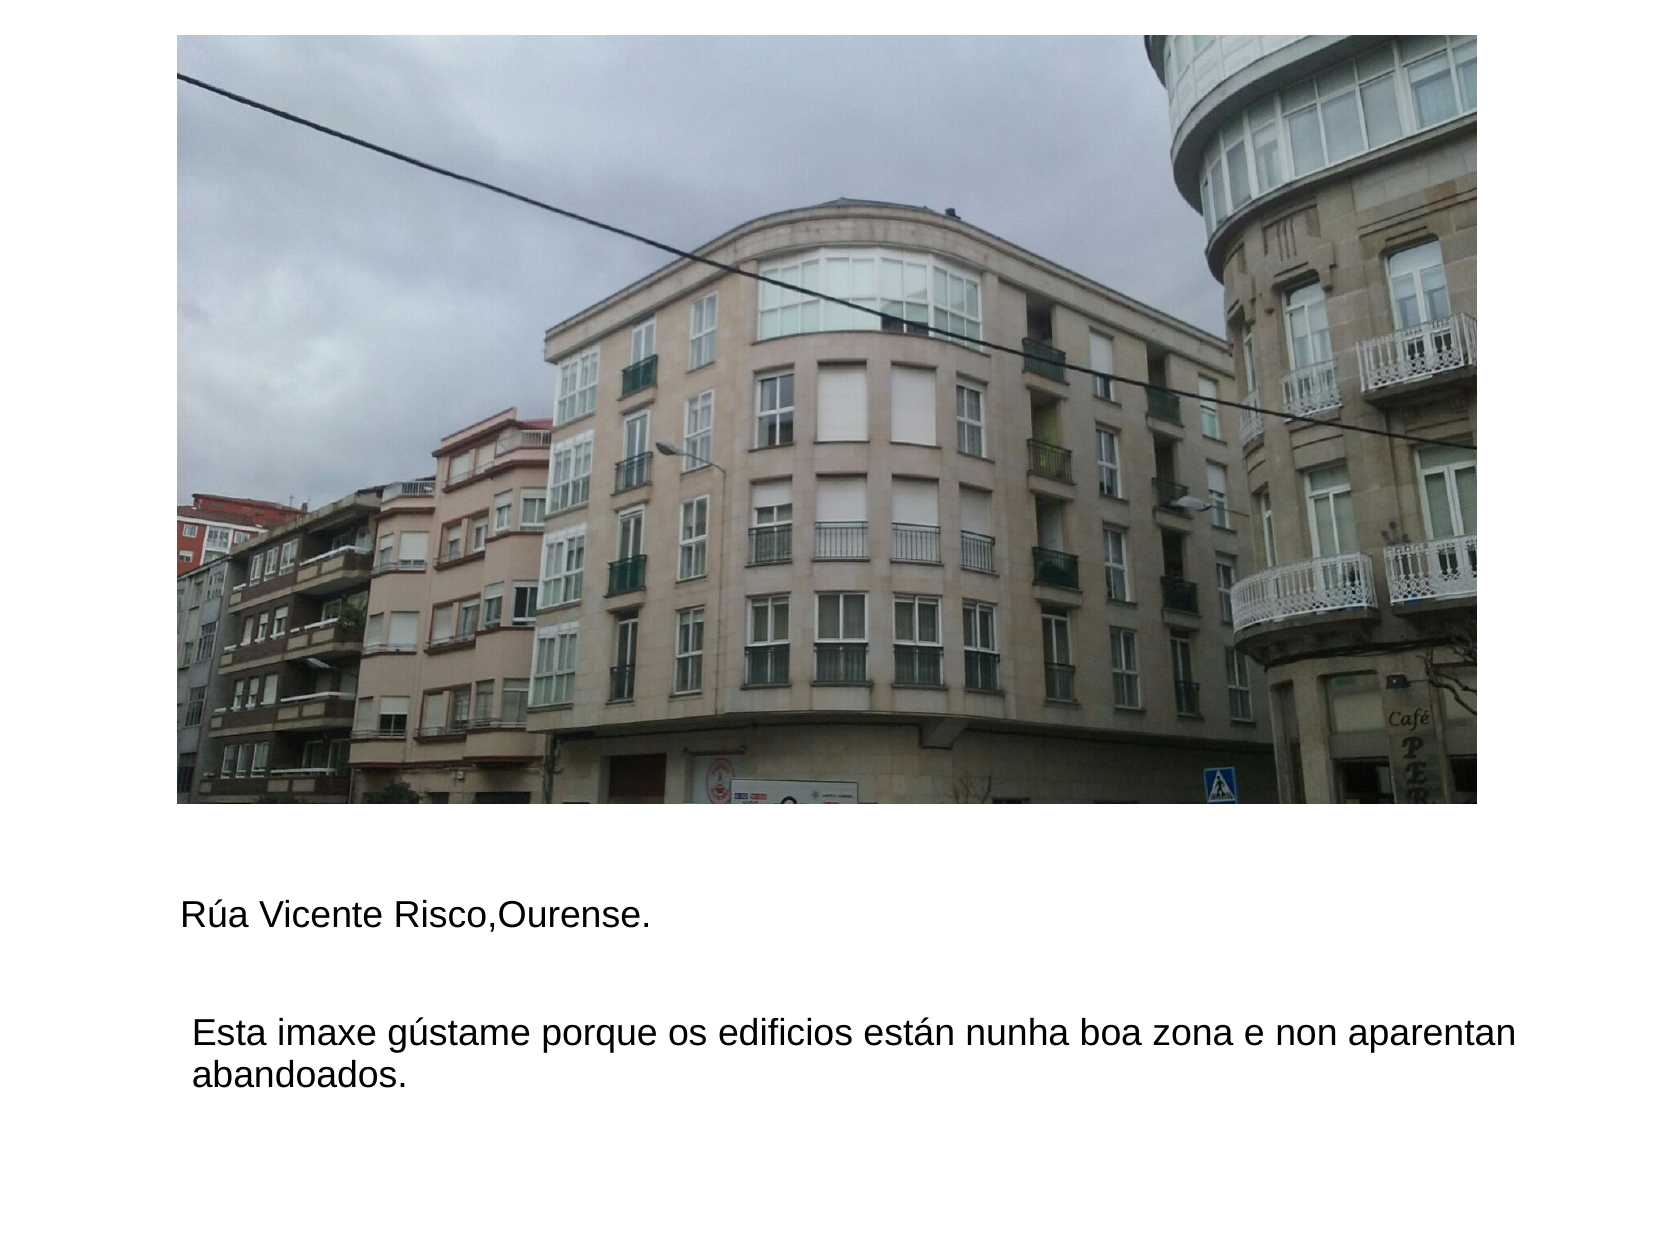

Rúa Vicente Risco,Ourense.
Esta imaxe gústame porque os edificios están nunha boa zona e non aparentan
abandoados.